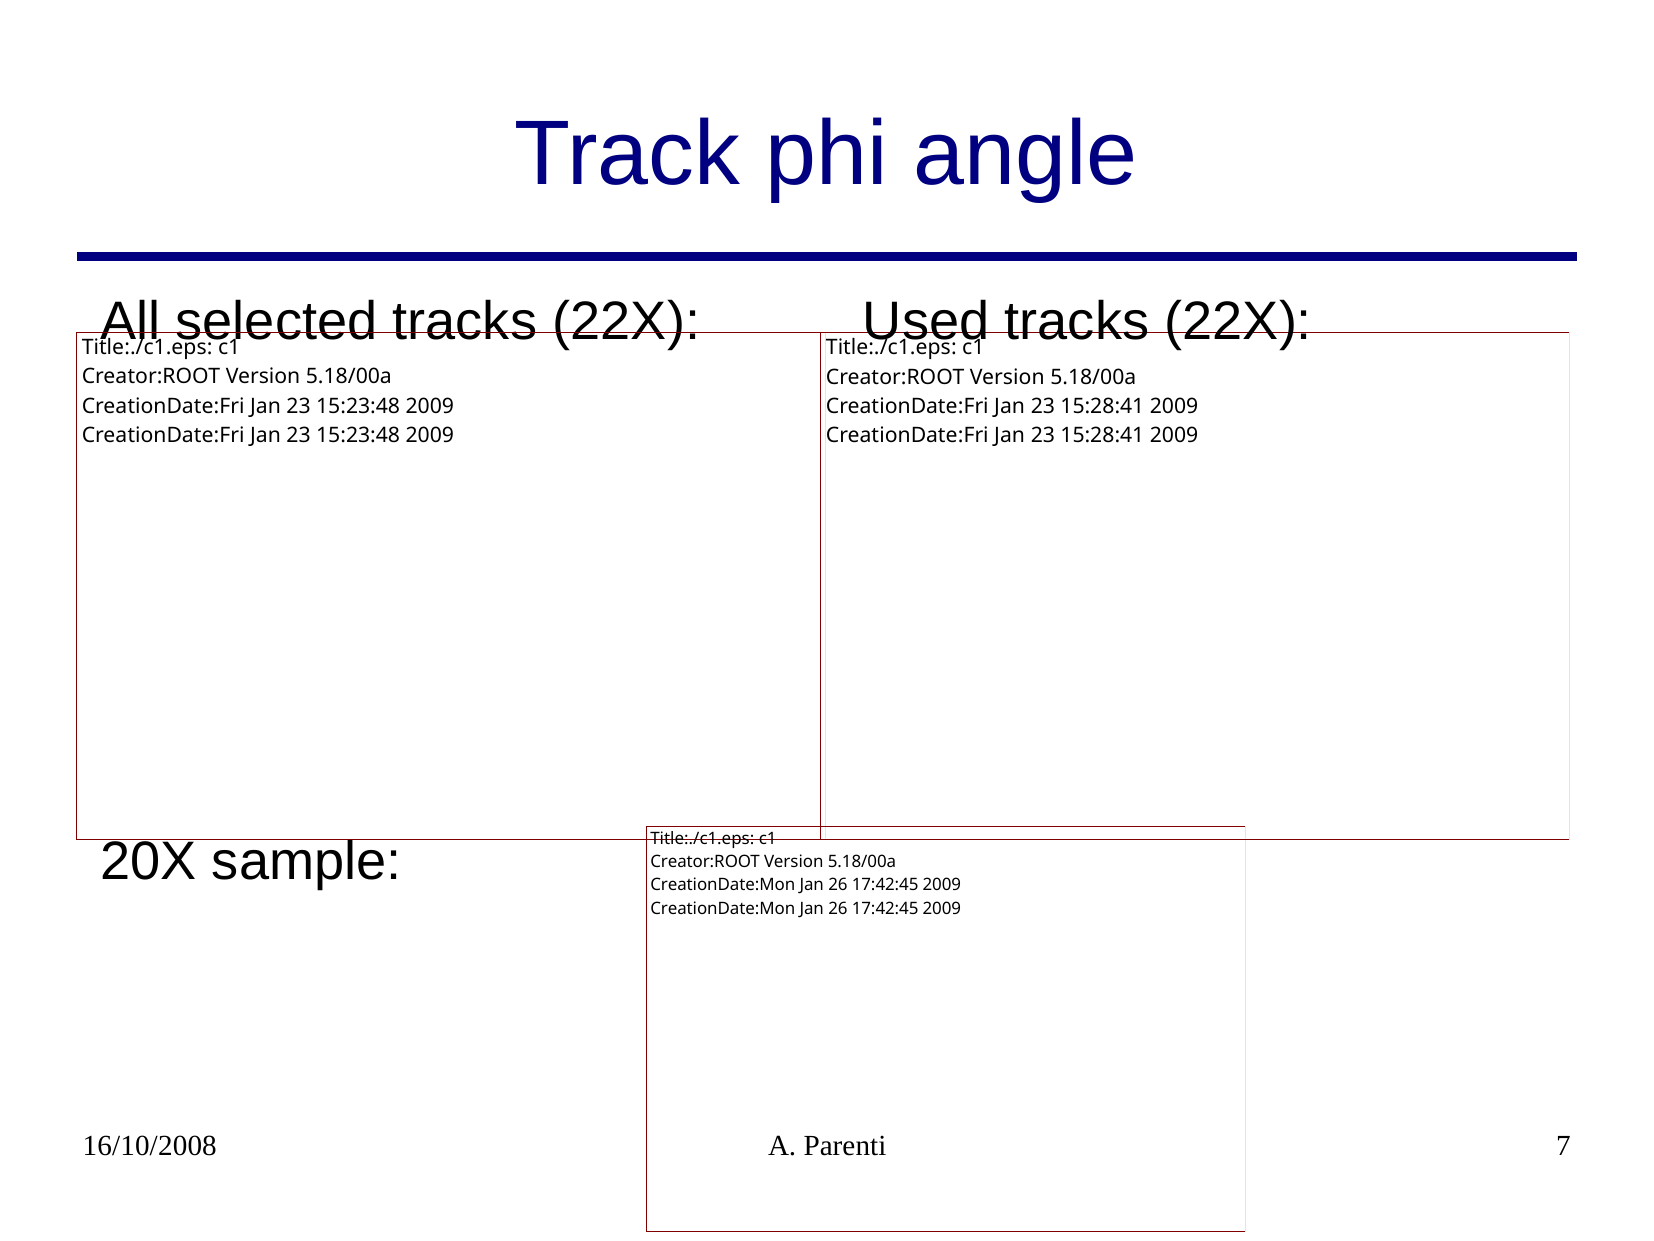

# Track phi angle
All selected tracks (22X):
20X sample:
Used tracks (22X):
7